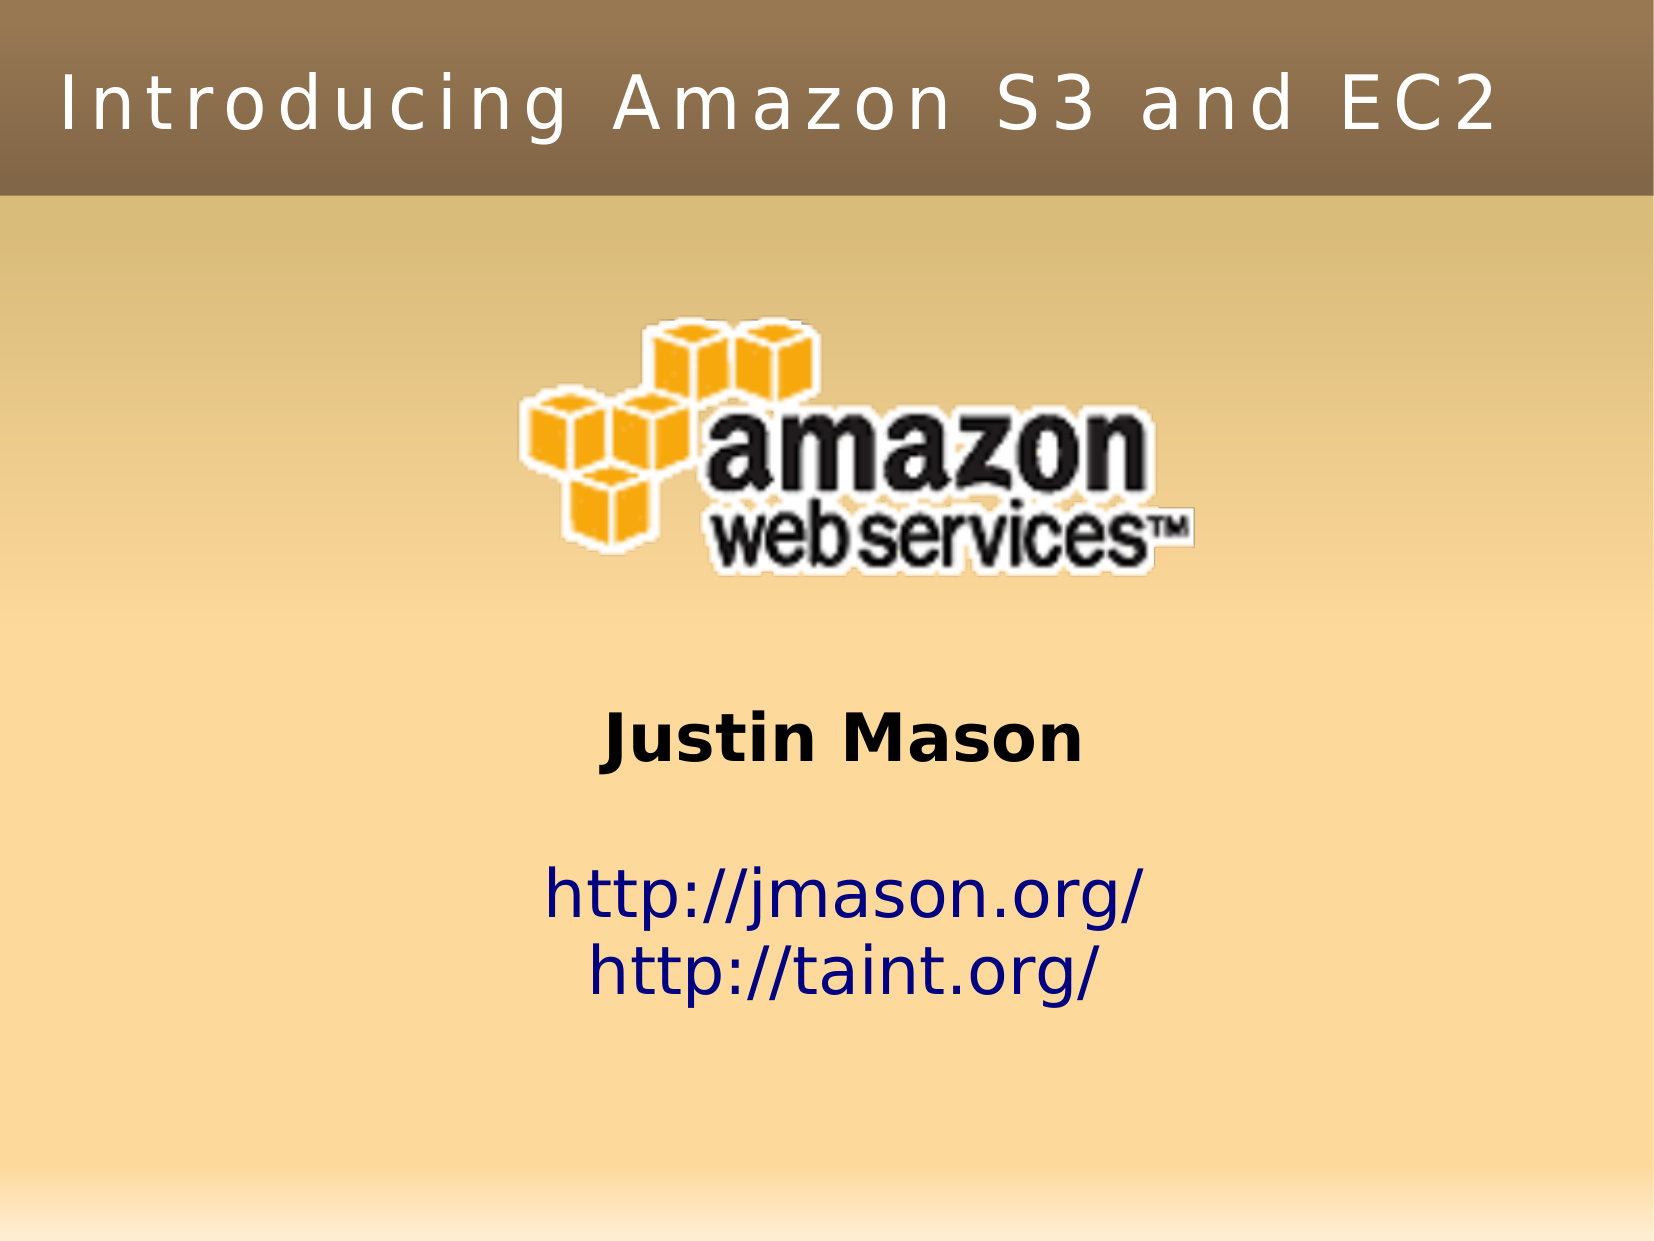

# Introducing Amazon S3 and EC2
Justin Mason
http://jmason.org/
http://taint.org/